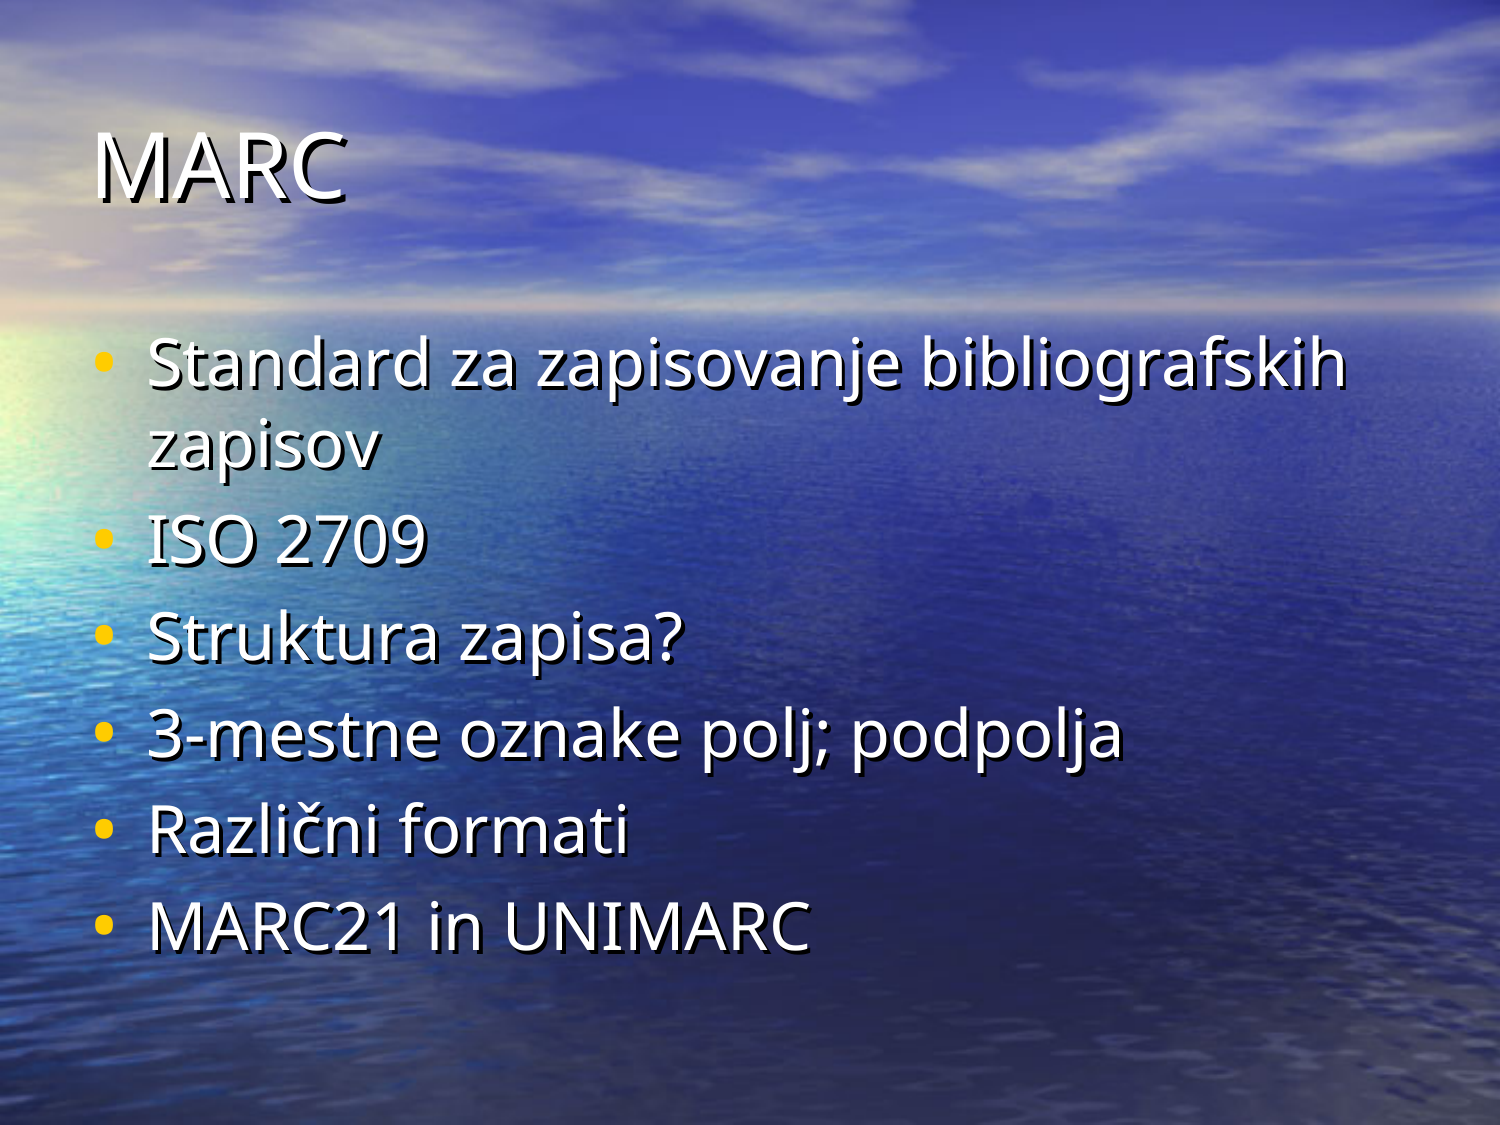

# MARC
Standard za zapisovanje bibliografskih zapisov
ISO 2709
Struktura zapisa?
3-mestne oznake polj; podpolja
Različni formati
MARC21 in UNIMARC